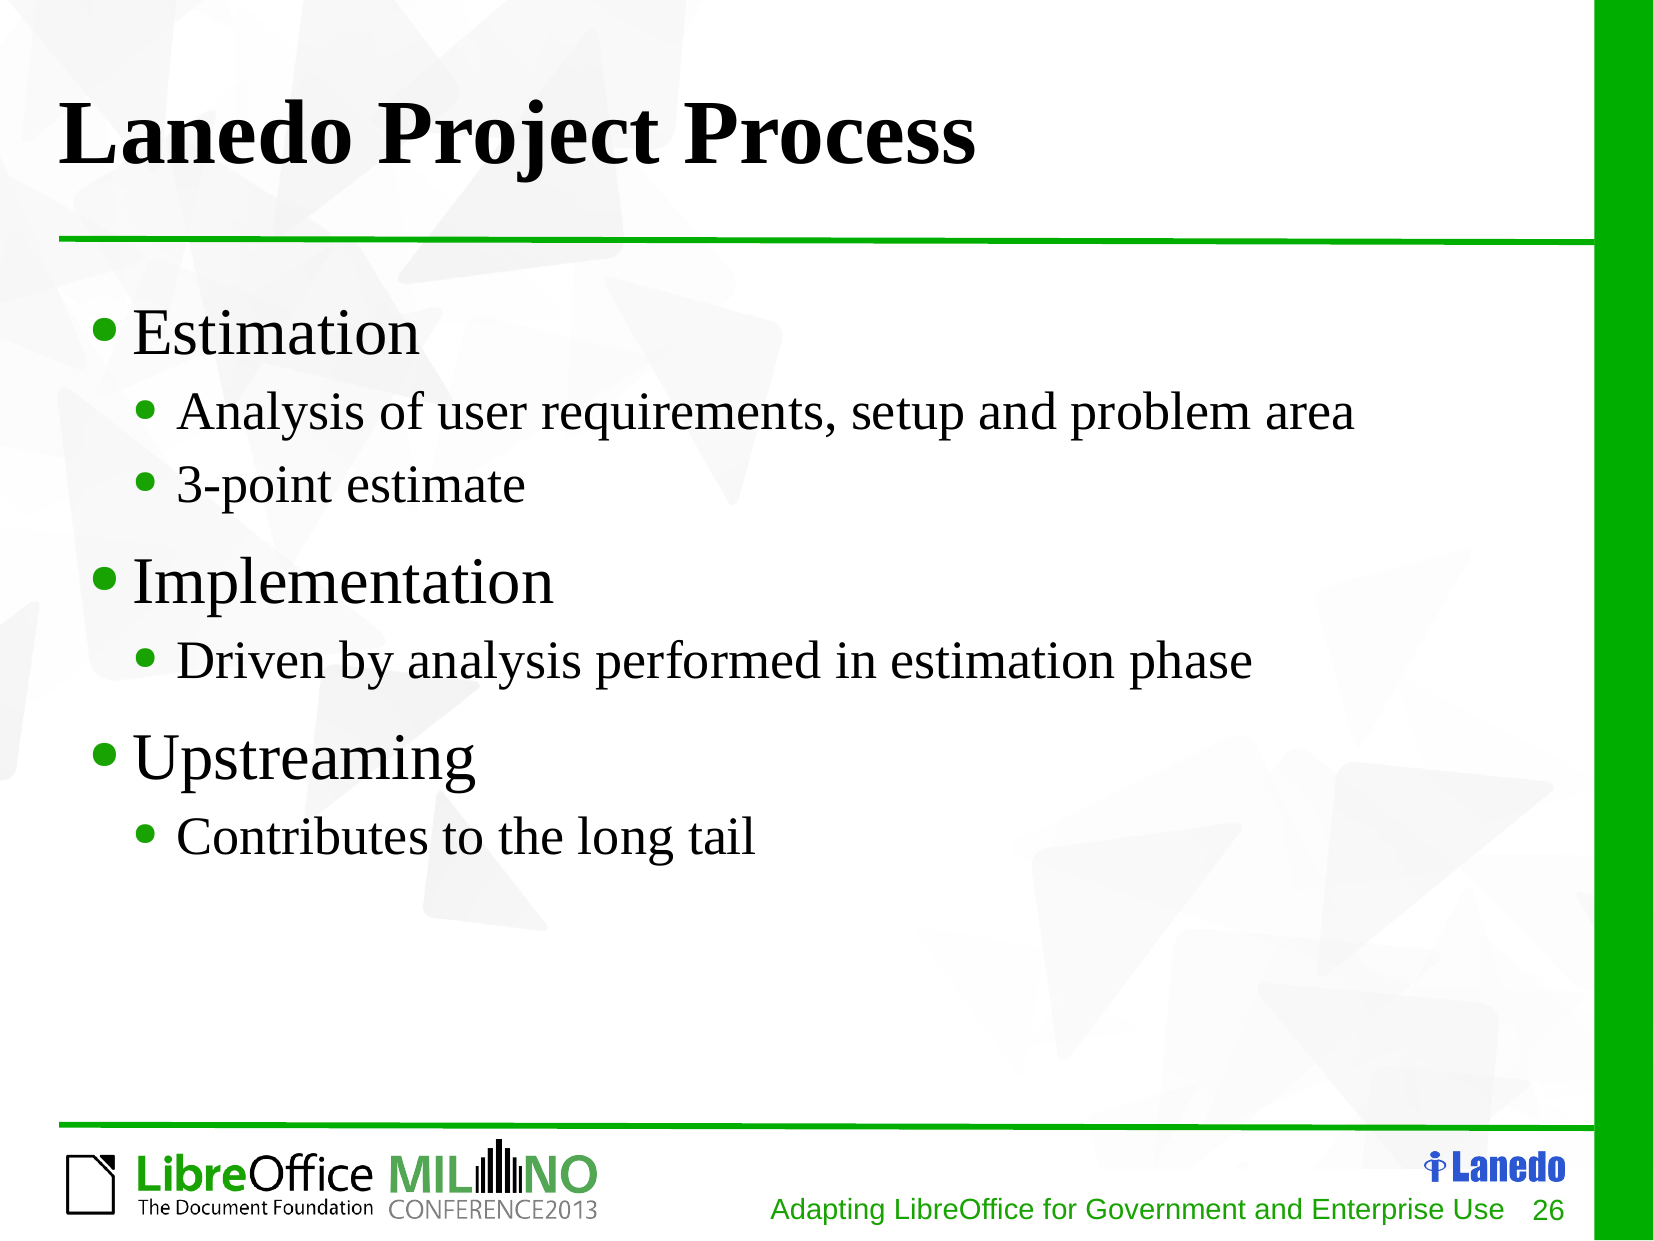

# Lanedo Project Process
Estimation
Analysis of user requirements, setup and problem area
3-point estimate
Implementation
Driven by analysis performed in estimation phase
Upstreaming
Contributes to the long tail
Adapting LibreOffice for Government and Enterprise Use
26